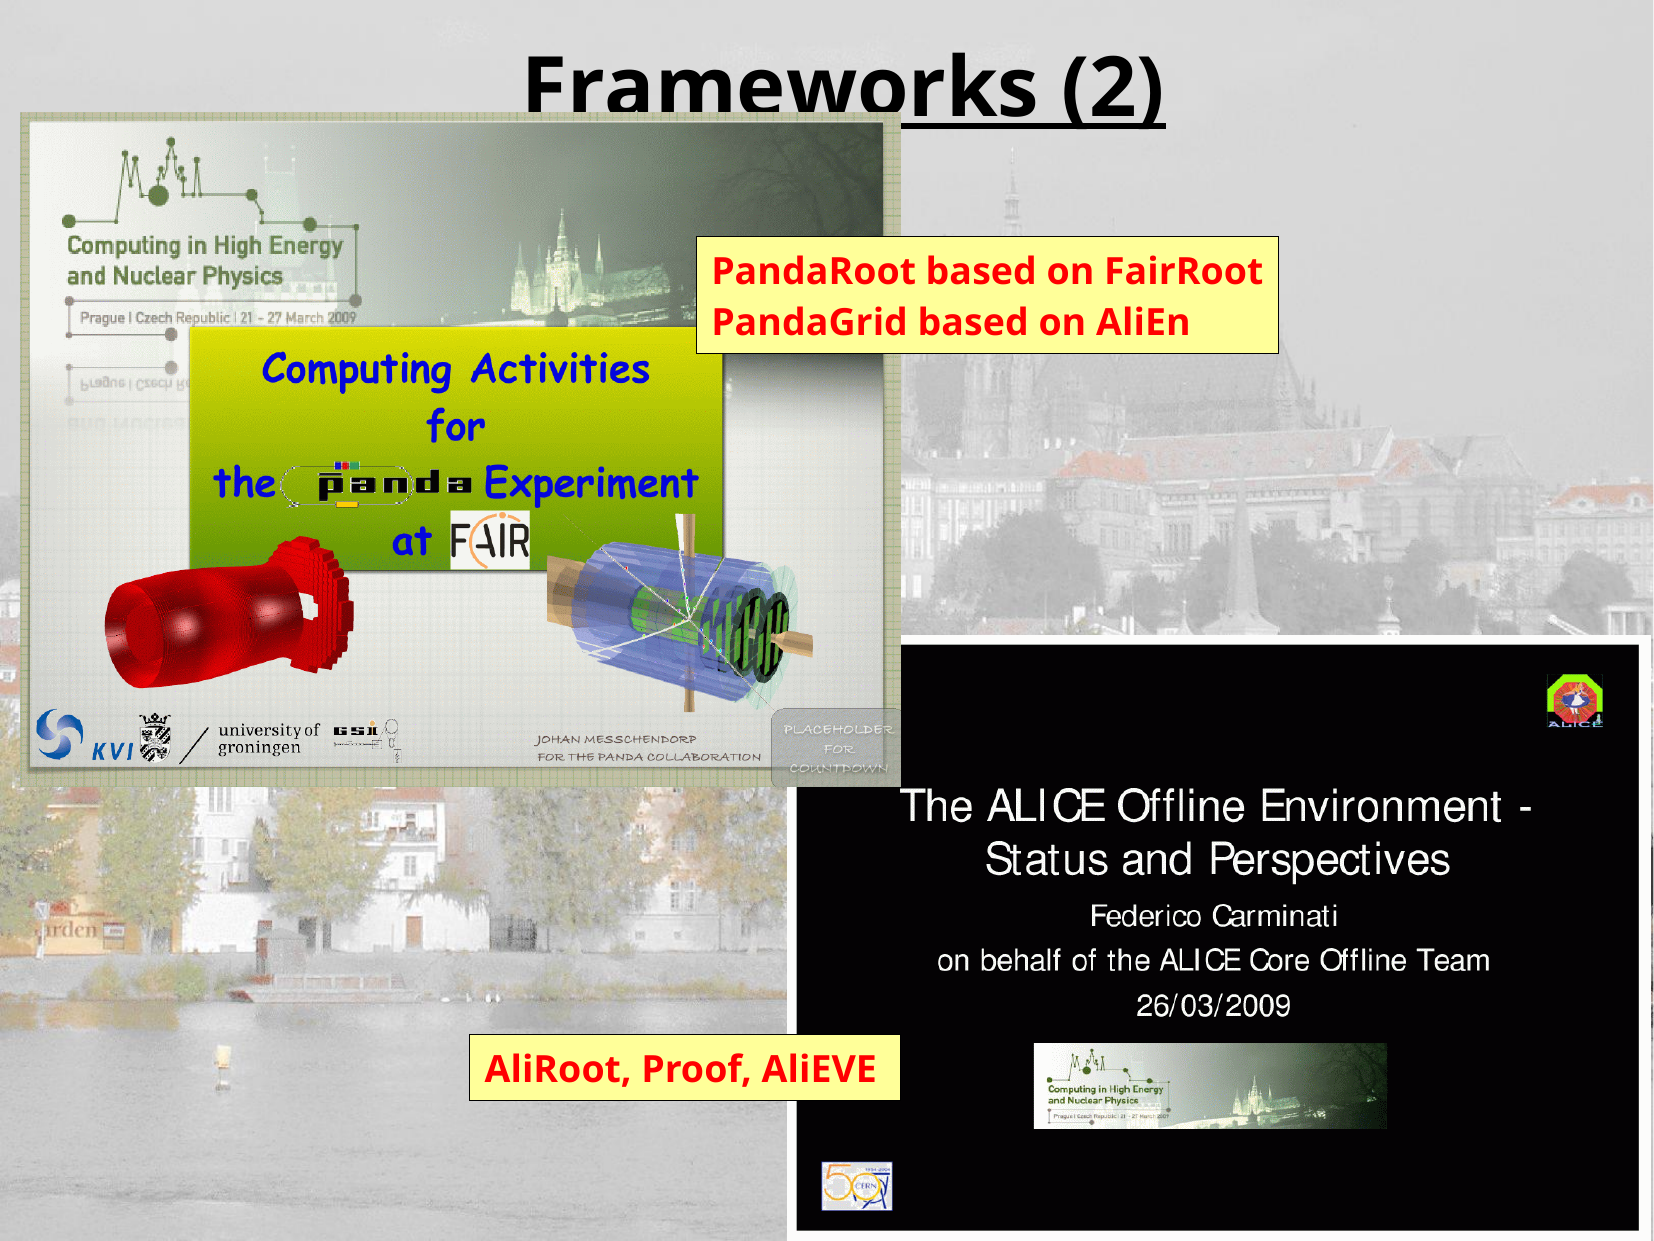

# Frameworks (2)
PandaRoot based on FairRoot
PandaGrid based on AliEn
AliRoot, Proof, AliEVE